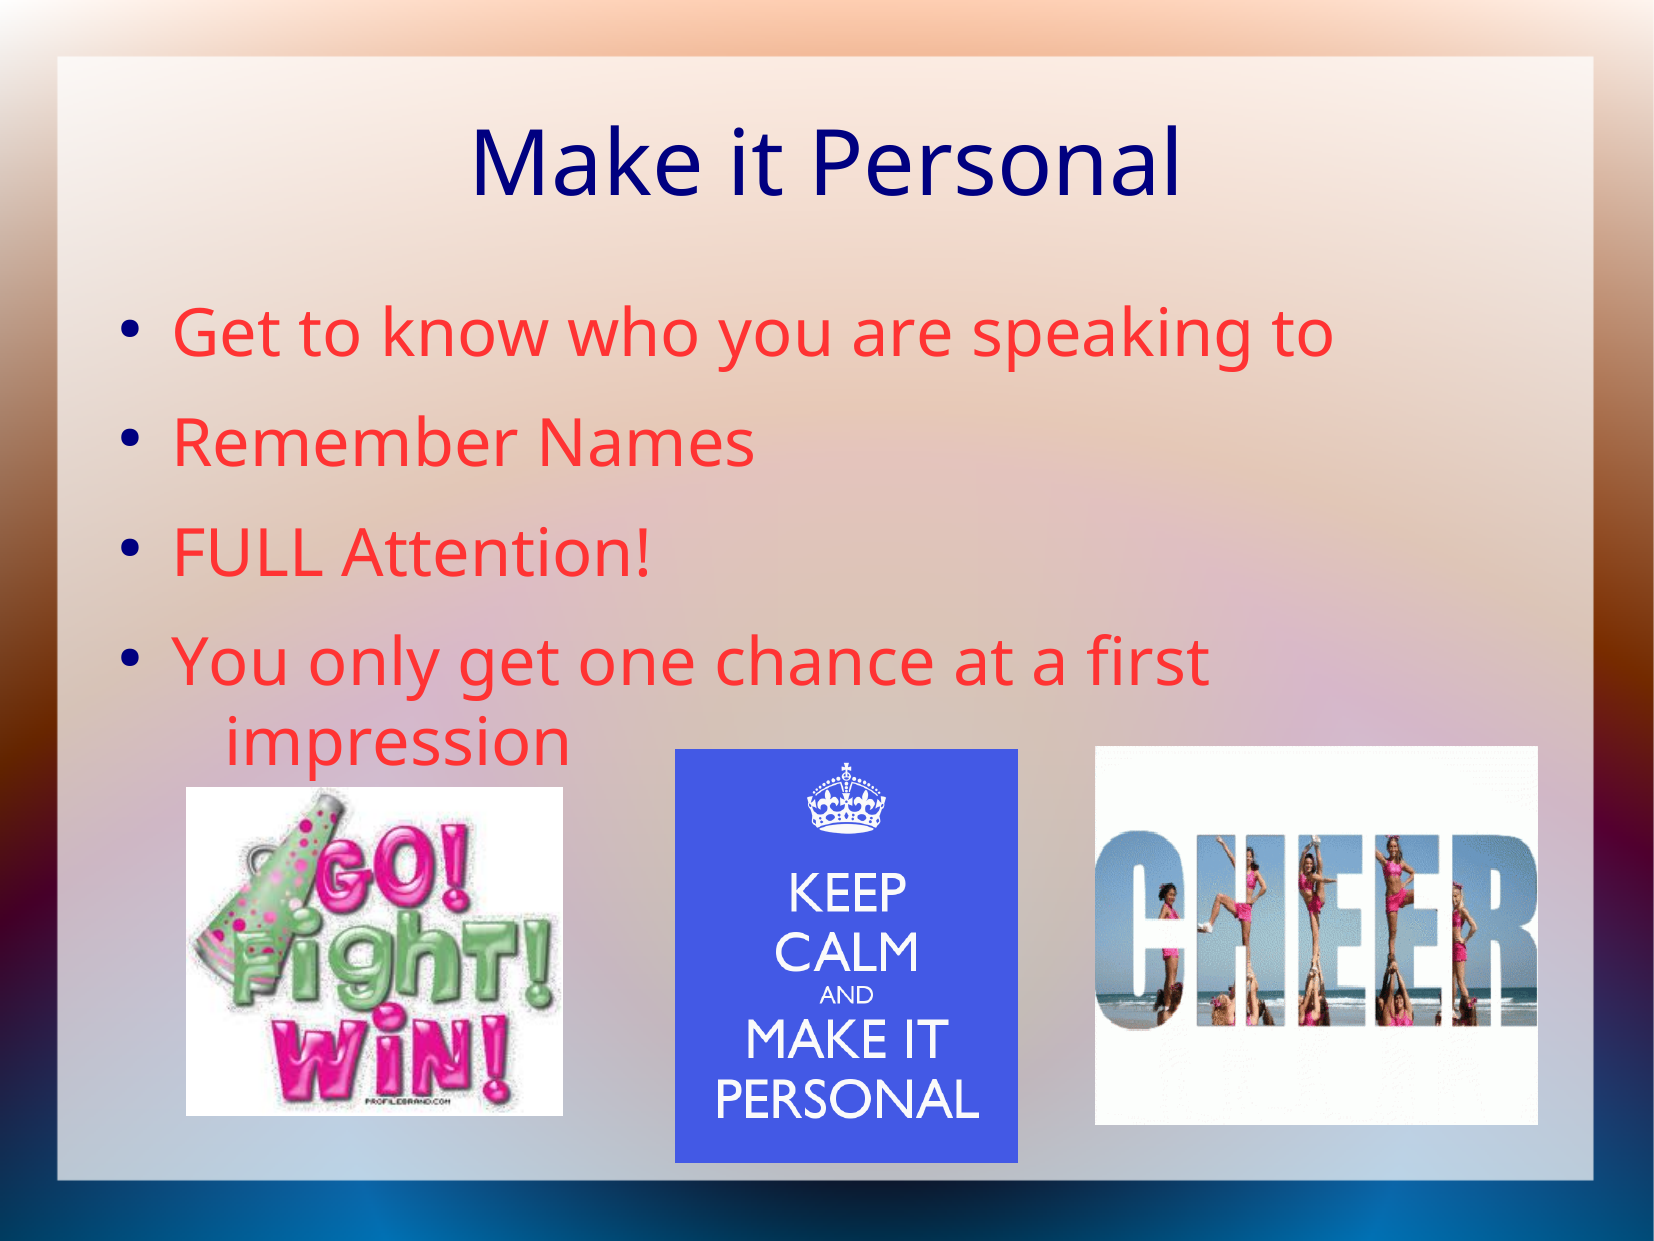

# Make it Personal
Get to know who you are speaking to
Remember Names
FULL Attention!
You only get one chance at a first impression